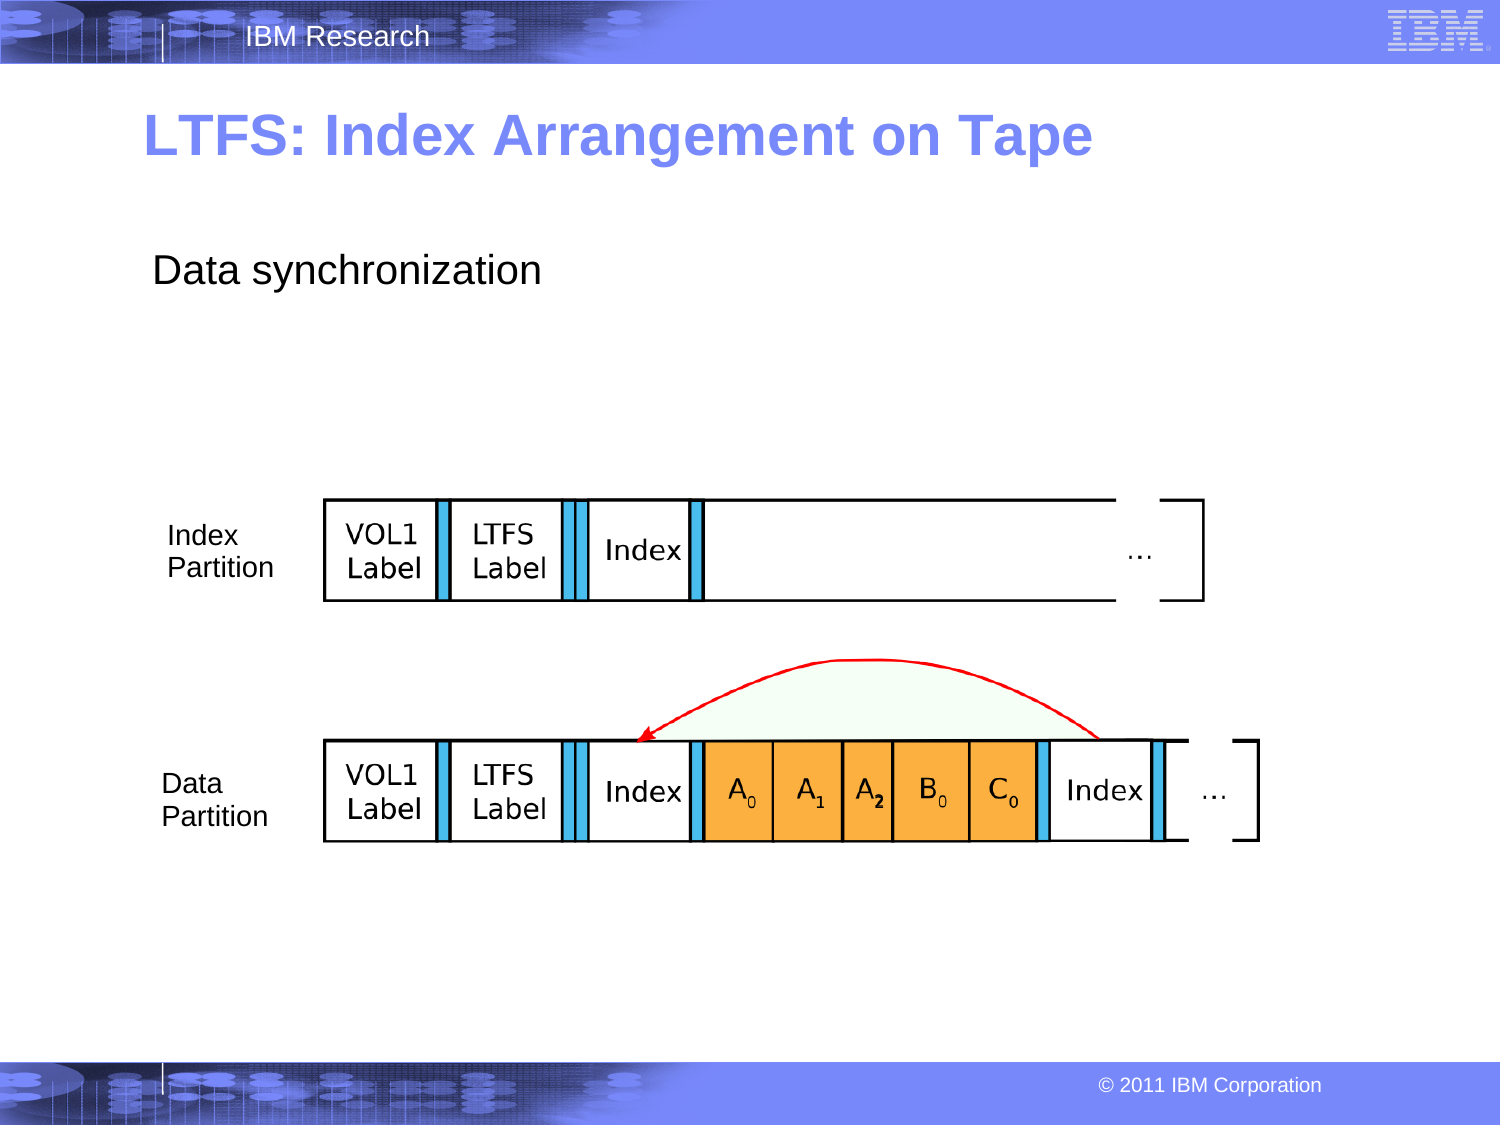

# LTFS: Index Arrangement on Tape
Data synchronization
Index
Partition
Data
Partition